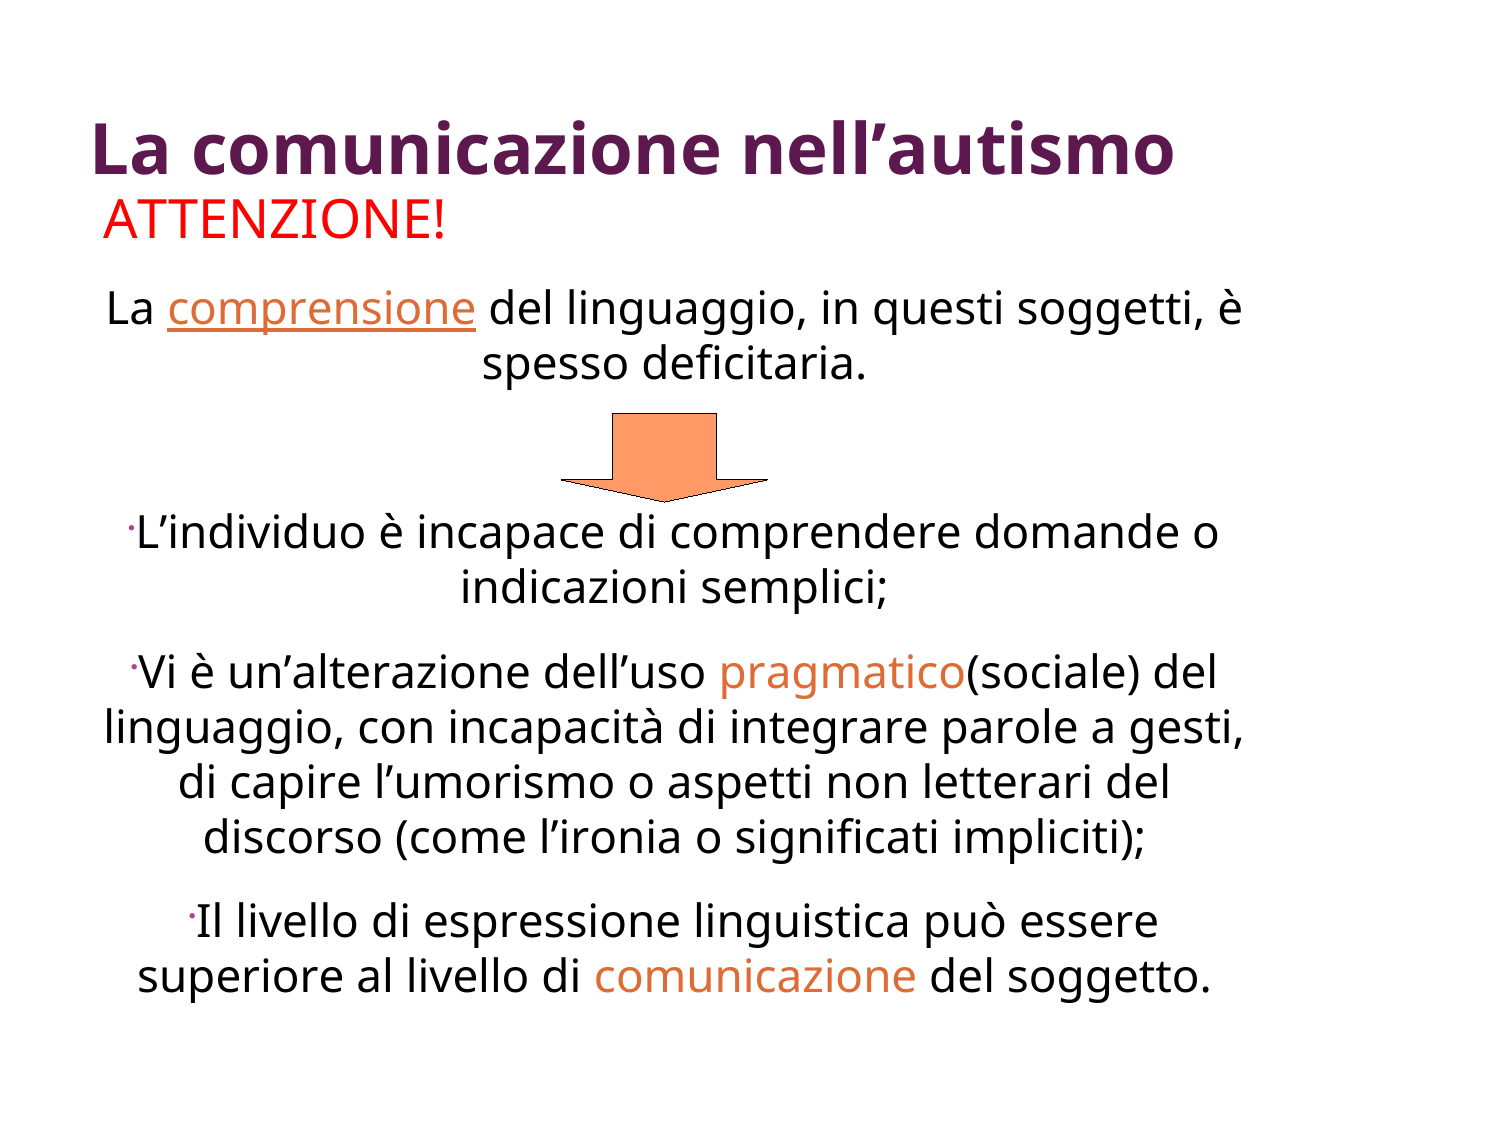

# La comunicazione nell’autismo
ATTENZIONE!
La comprensione del linguaggio, in questi soggetti, è spesso deficitaria.
L’individuo è incapace di comprendere domande o indicazioni semplici;
Vi è un’alterazione dell’uso pragmatico(sociale) del linguaggio, con incapacità di integrare parole a gesti, di capire l’umorismo o aspetti non letterari del discorso (come l’ironia o significati impliciti);
Il livello di espressione linguistica può essere superiore al livello di comunicazione del soggetto.